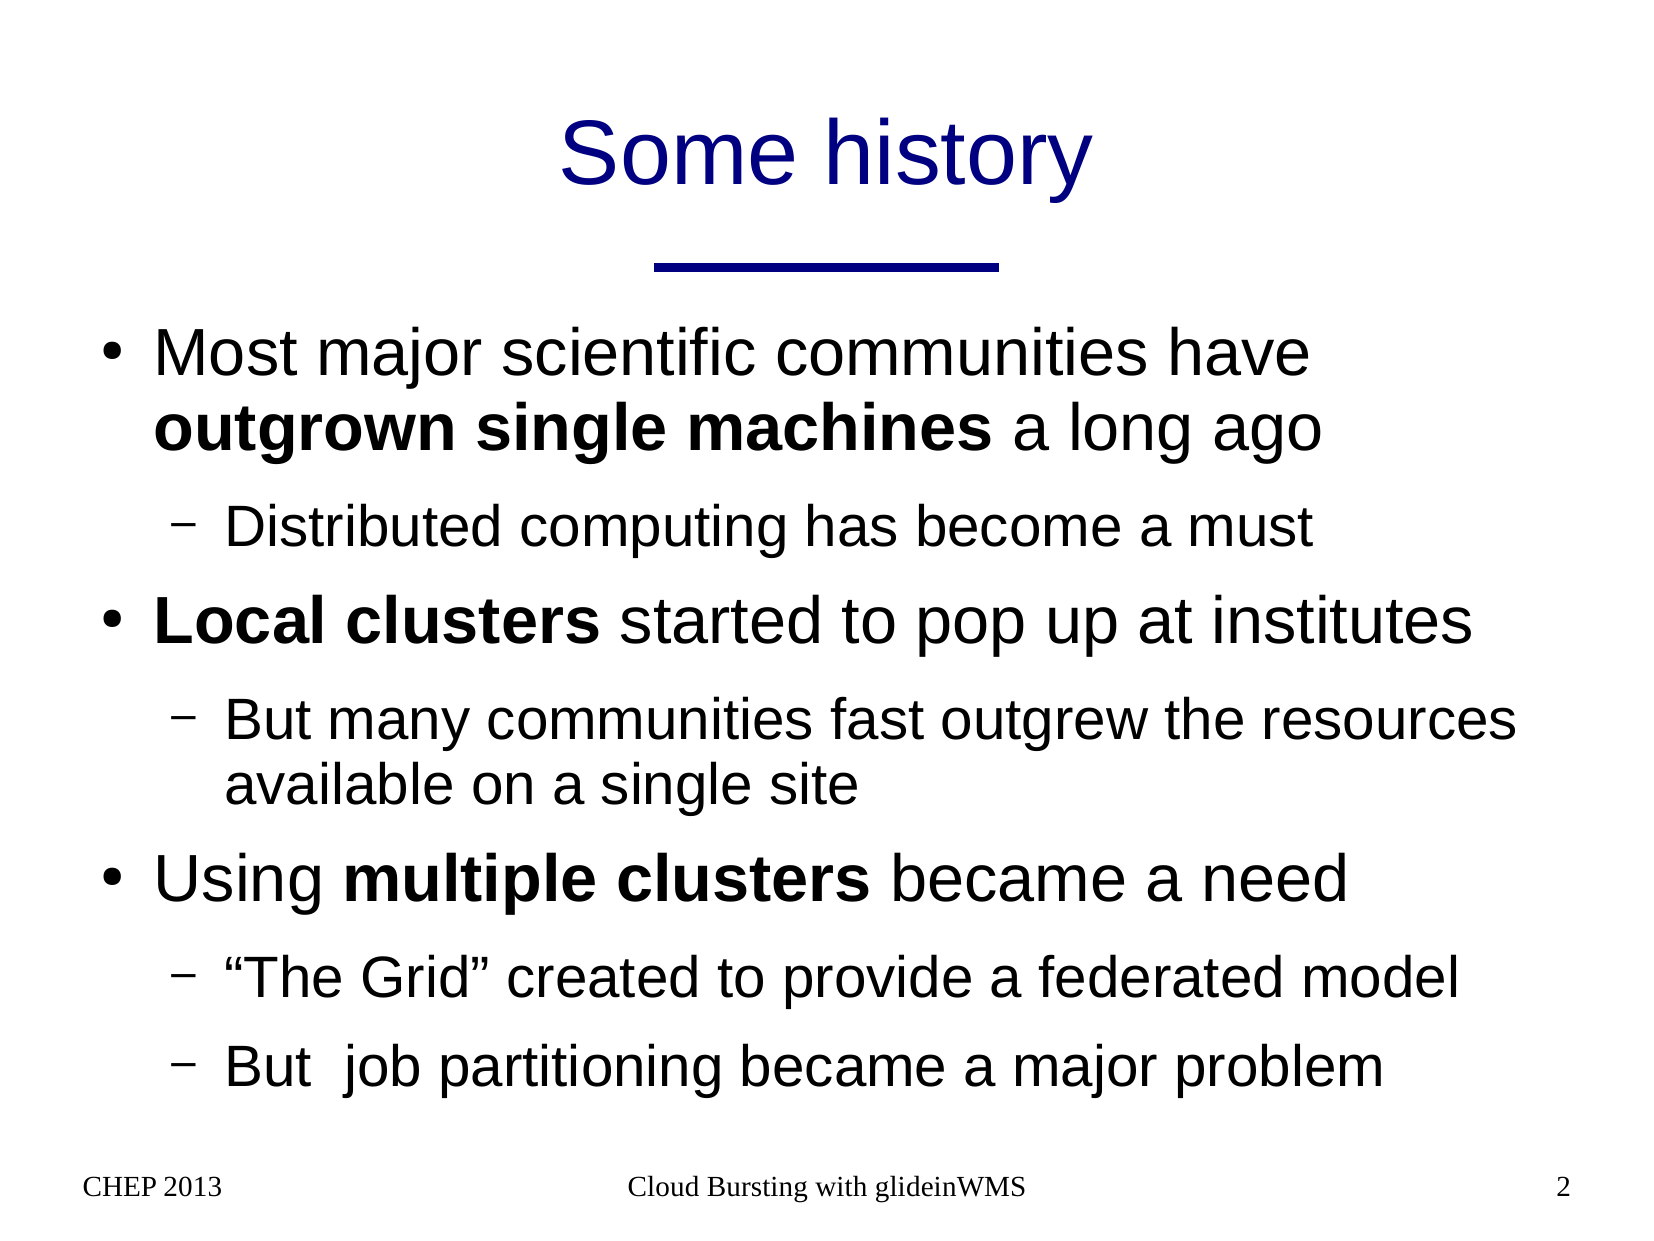

# Some history
Most major scientific communities have outgrown single machines a long ago
Distributed computing has become a must
Local clusters started to pop up at institutes
But many communities fast outgrew the resources available on a single site
Using multiple clusters became a need
“The Grid” created to provide a federated model
But job partitioning became a major problem
CHEP 2013
Cloud Bursting with glideinWMS
2